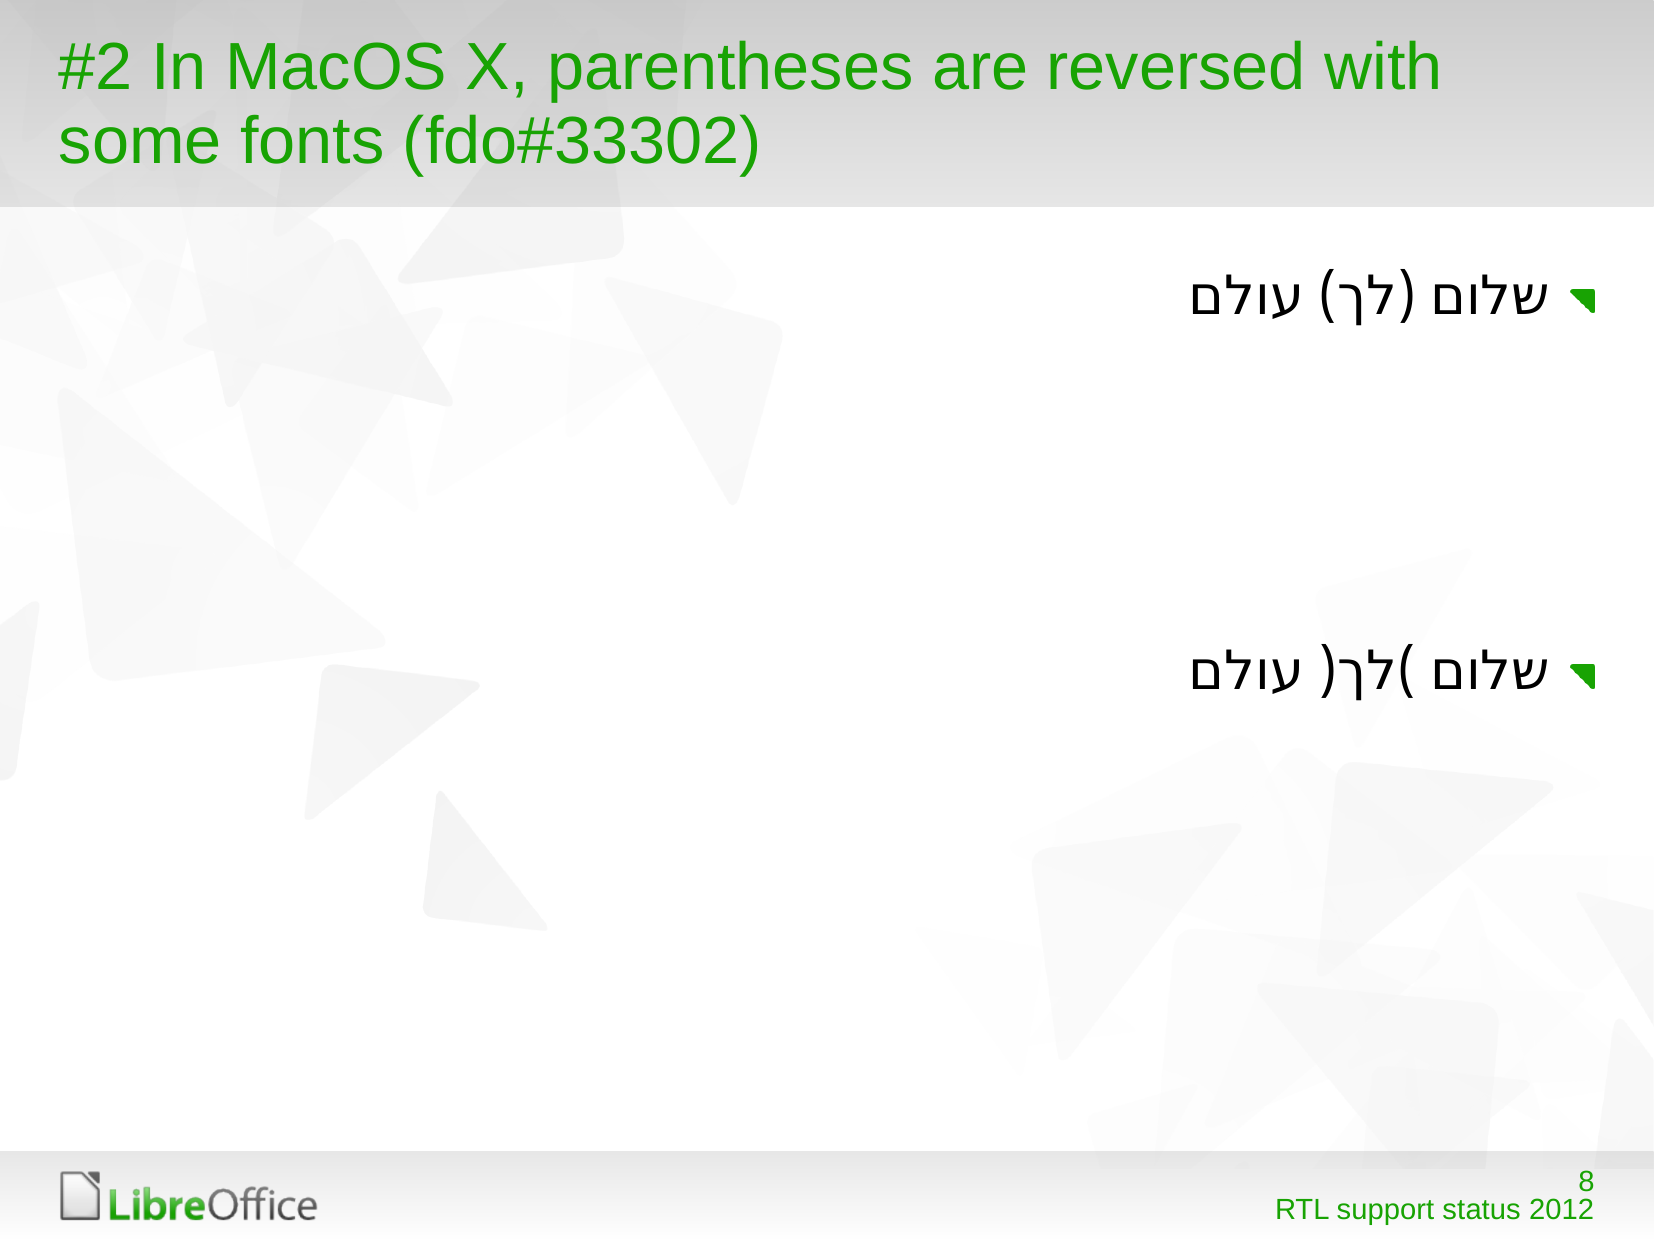

# #2 In MacOS X, parentheses are reversed with some fonts (fdo#33302)
שלום (לך) עולם
שלום )לך( עולם
8
RTL support status 2012